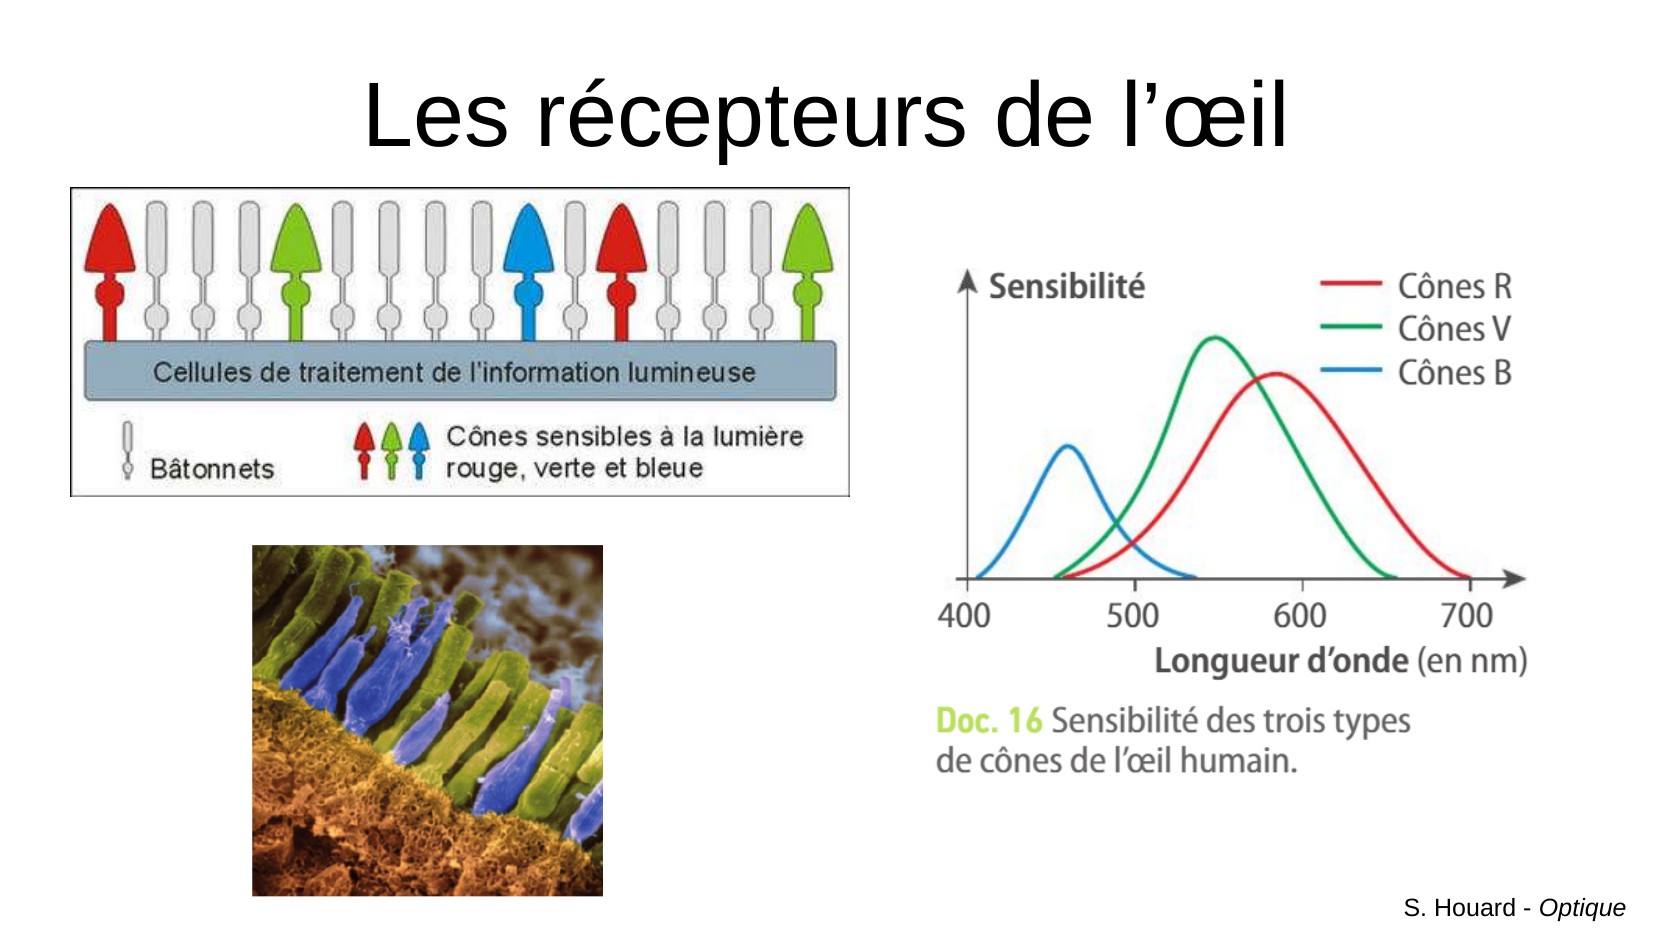

# Les récepteurs de l’œil
S. Houard - Optique